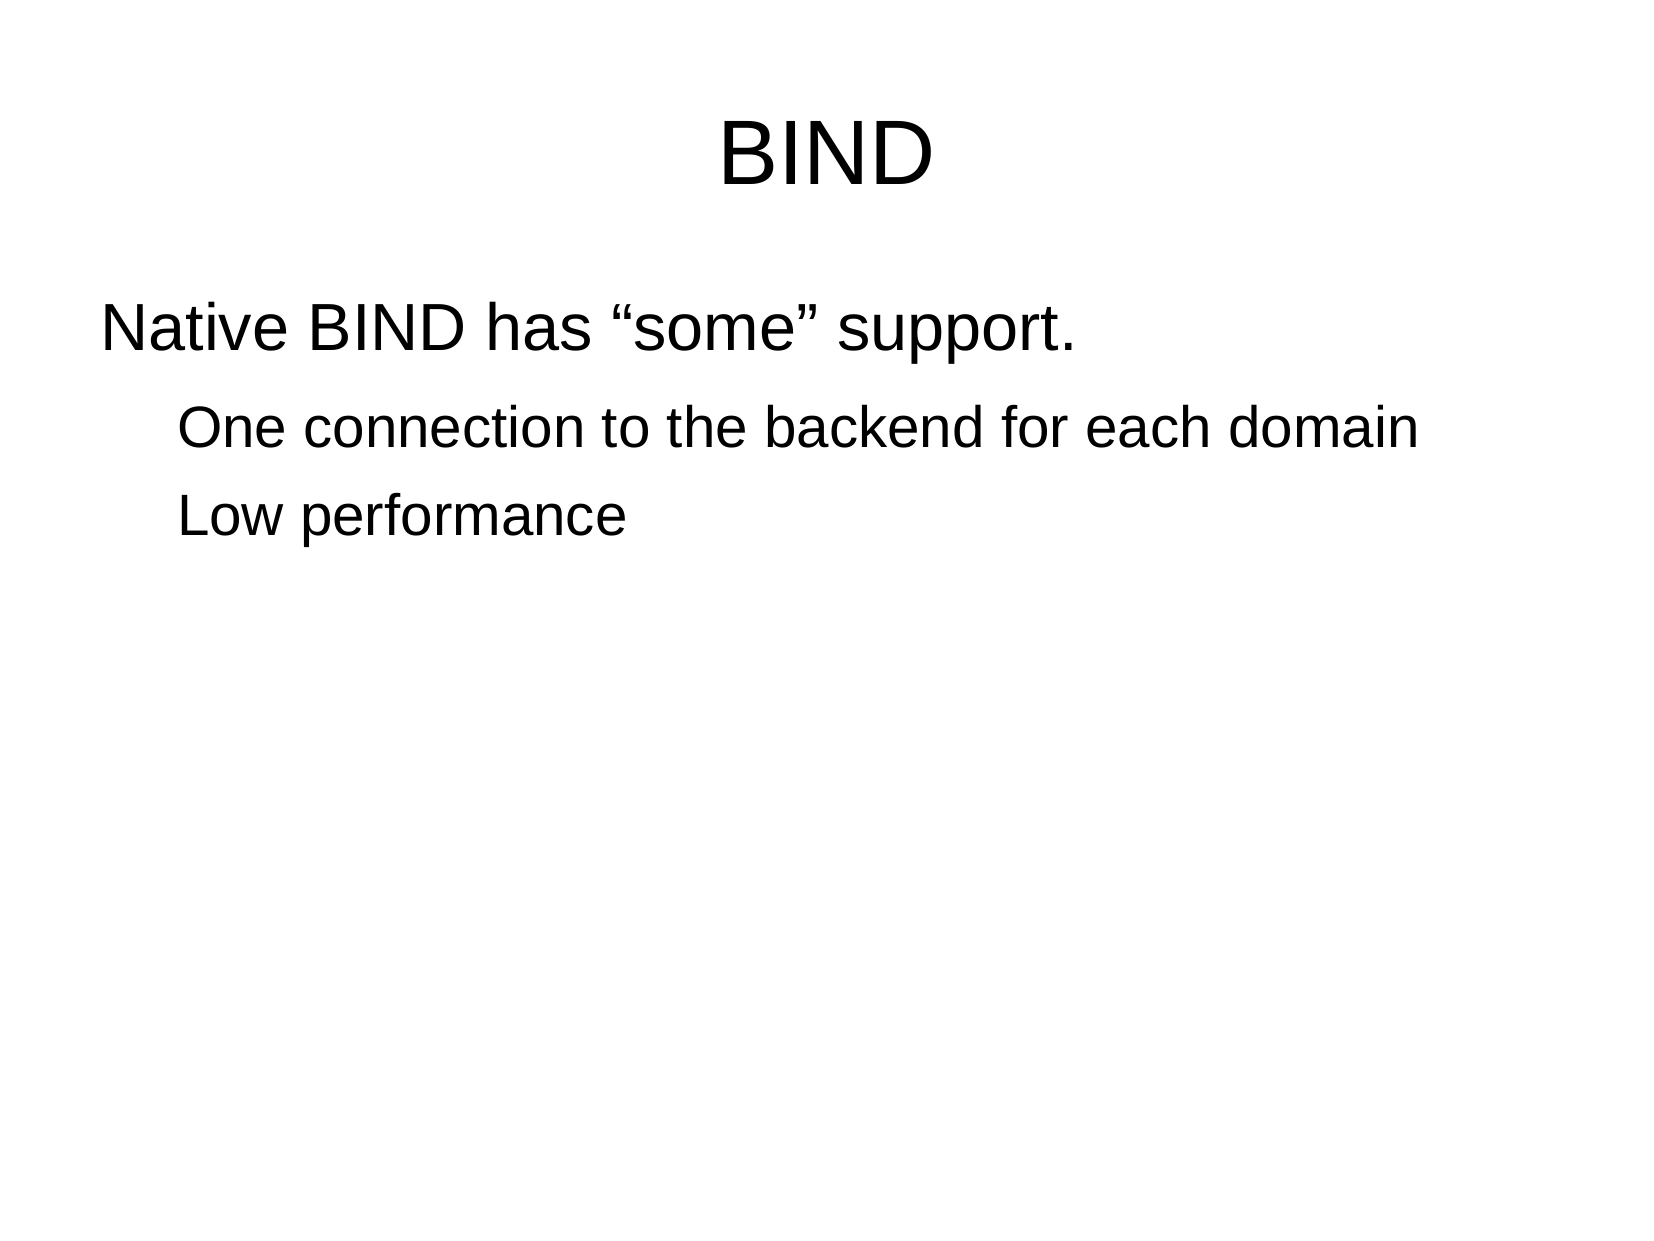

# BIND
Native BIND has “some” support.
One connection to the backend for each domain
Low performance